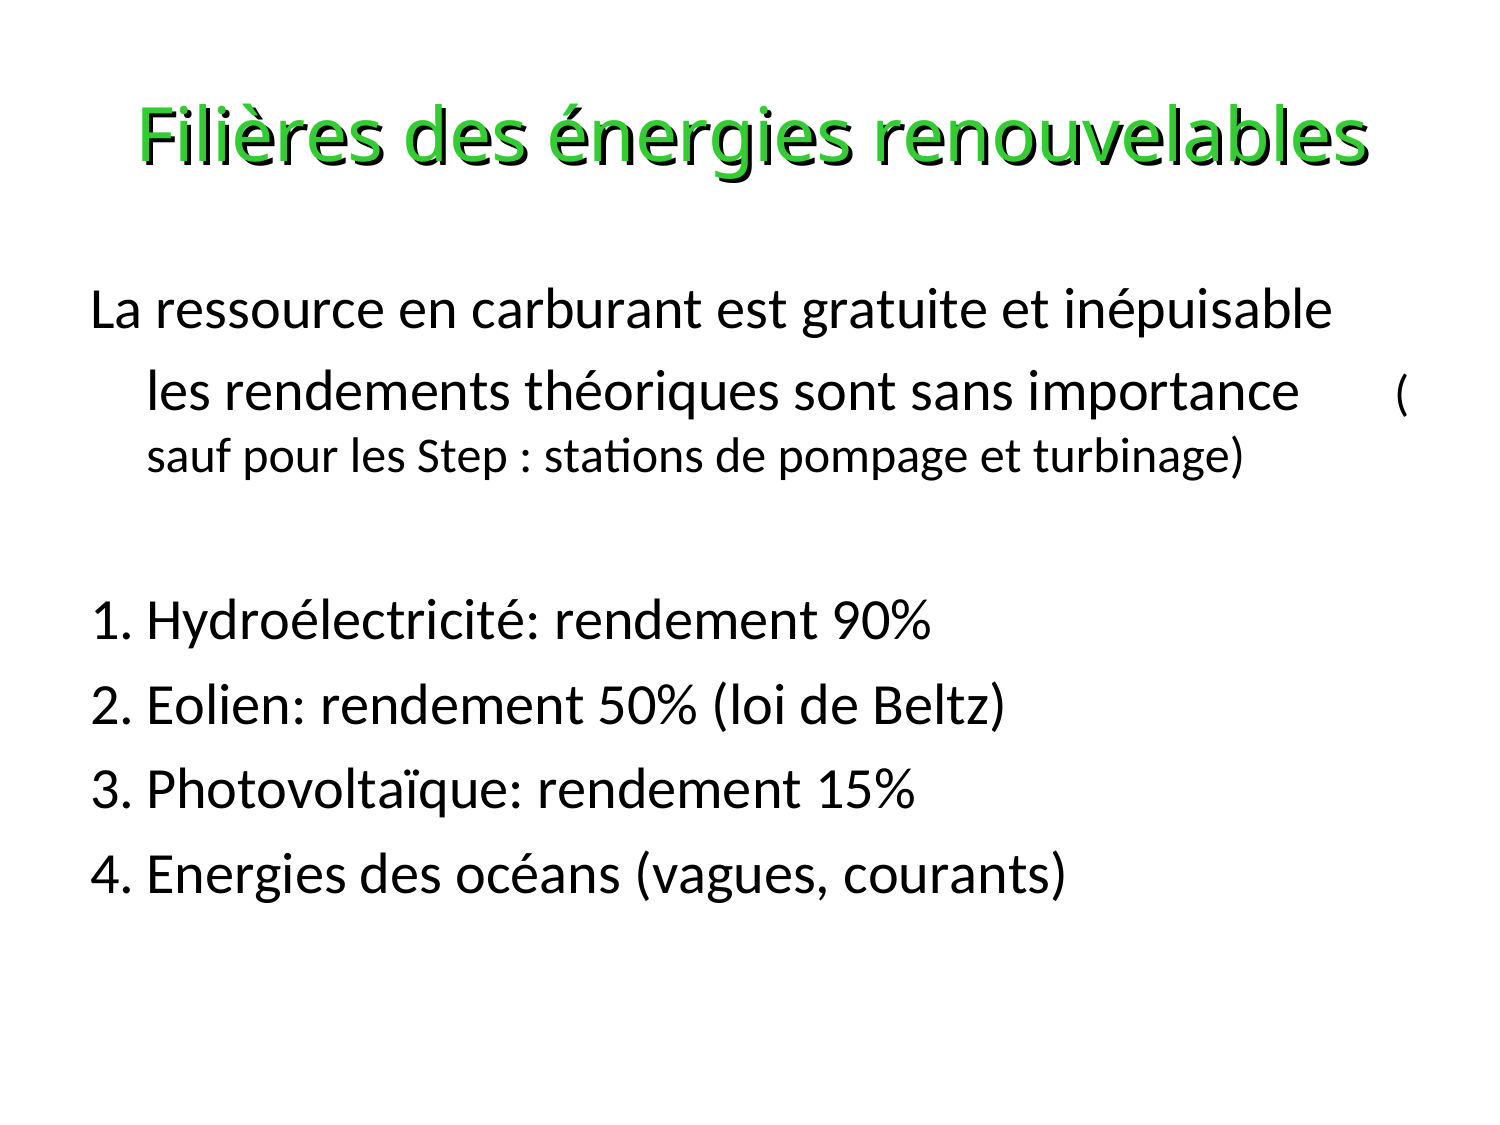

# Filières des énergies renouvelables
La ressource en carburant est gratuite et inépuisable
	les rendements théoriques sont sans importance ( sauf pour les Step : stations de pompage et turbinage)
Hydroélectricité: rendement 90%
Eolien: rendement 50% (loi de Beltz)
Photovoltaïque: rendement 15%
Energies des océans (vagues, courants)